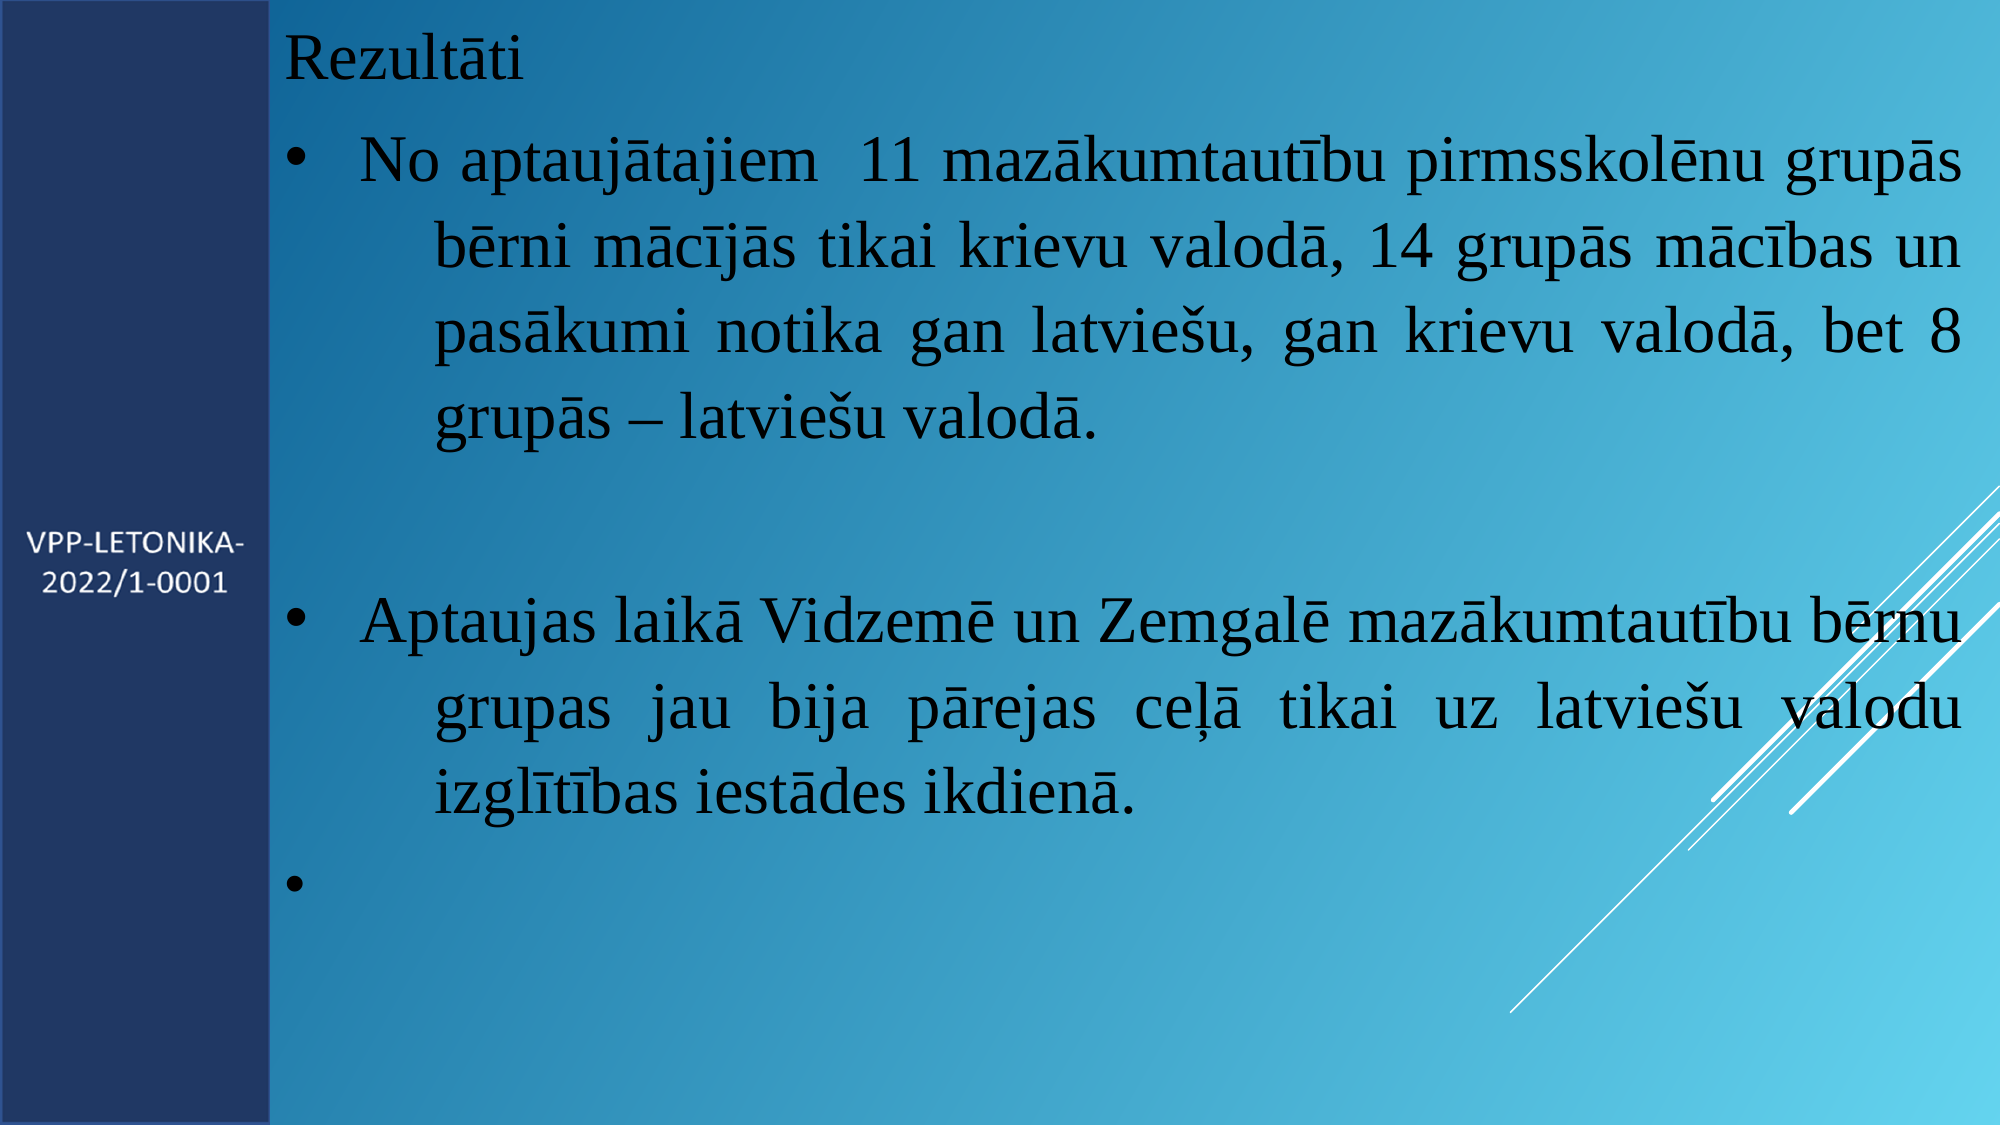

Rezultāti
No aptaujātajiem 11 mazākumtautību pirmsskolēnu grupās bērni mācījās tikai krievu valodā, 14 grupās mācības un pasākumi notika gan latviešu, gan krievu valodā, bet 8 grupās – latviešu valodā.
Aptaujas laikā Vidzemē un Zemgalē mazākumtautību bērnu grupas jau bija pārejas ceļā tikai uz latviešu valodu izglītības iestādes ikdienā.